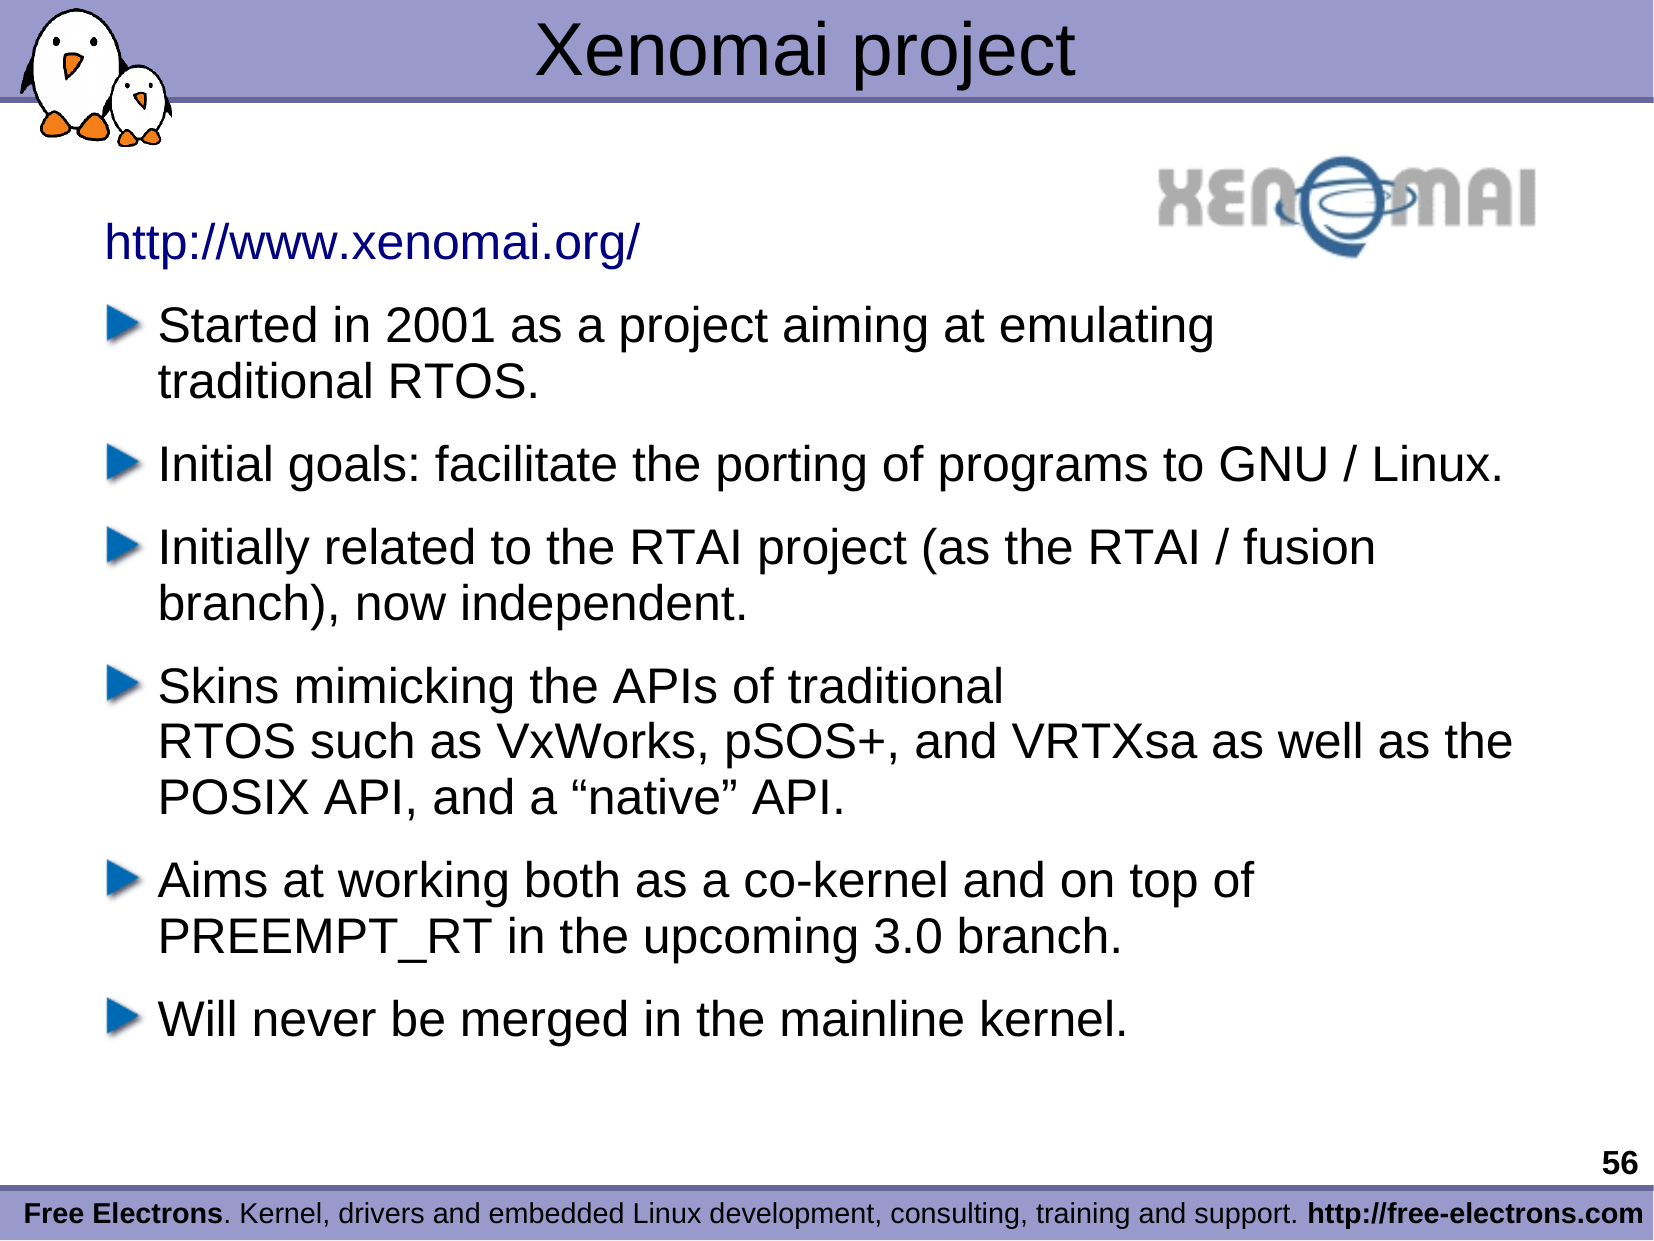

# Xenomai project
http://www.xenomai.org/
Started in 2001 as a project aiming at emulating
traditional RTOS.
Initial goals: facilitate the porting of programs to GNU / Linux.
Initially related to the RTAI project (as the RTAI / fusion branch), now independent.
Skins mimicking the APIs of traditional
RTOS such as VxWorks, pSOS+, and VRTXsa as well as the POSIX API, and a “native” API.
Aims at working both as a co-kernel and on top of PREEMPT_RT in the upcoming 3.0 branch.
Will never be merged in the mainline kernel.